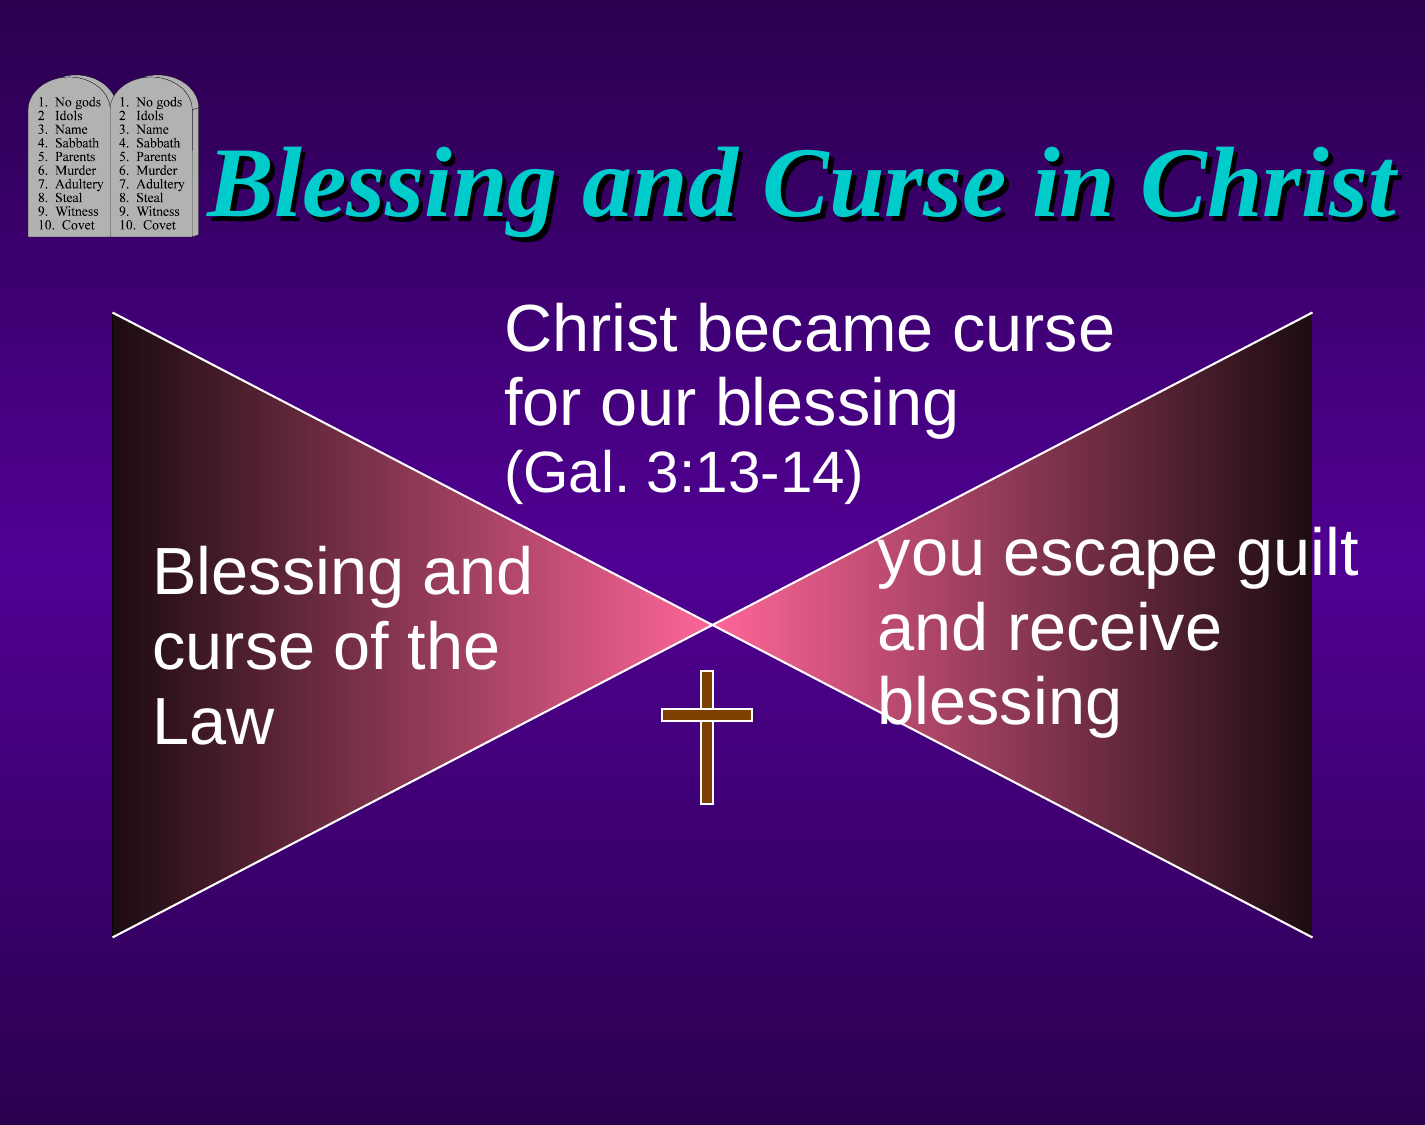

# Blessing and Curse in Christ
Christ became curse for our blessing
(Gal. 3:13-14)
you escape guilt and receive blessing
Blessing and curse of the Law